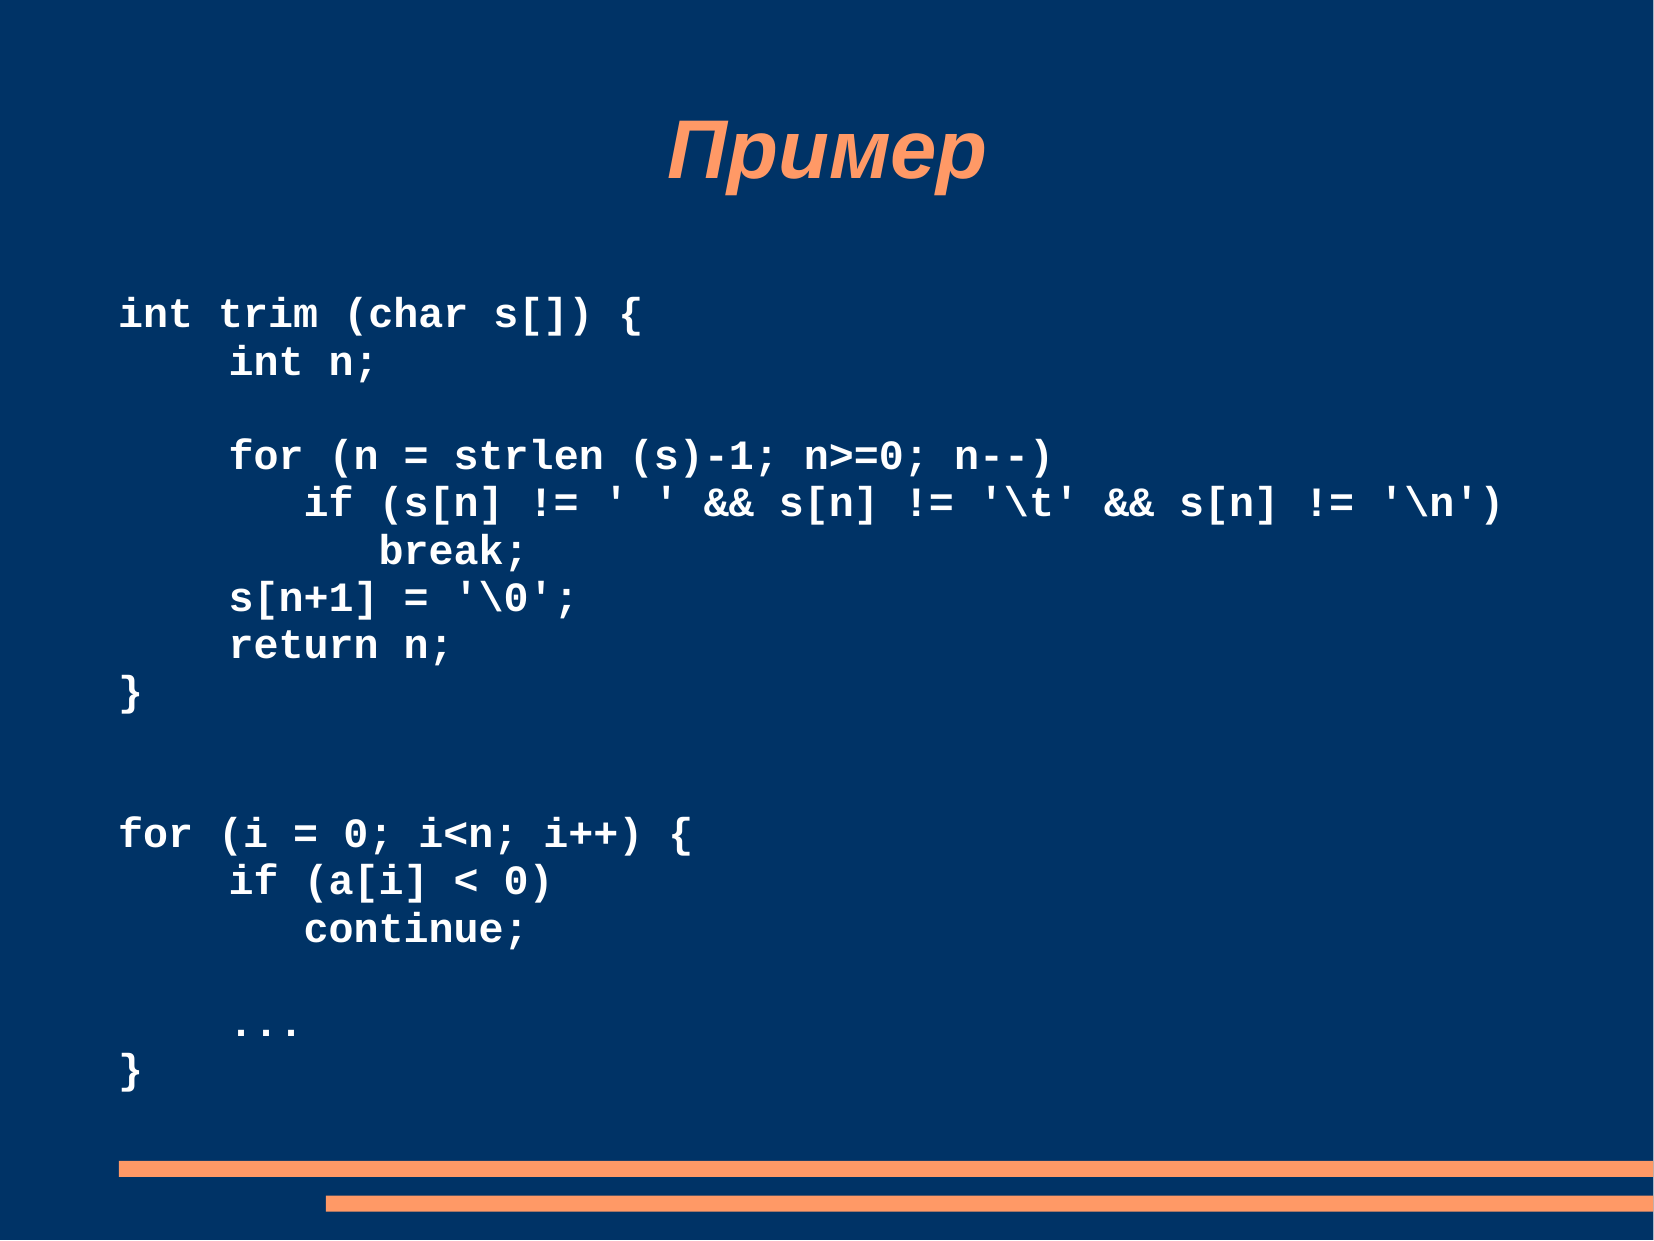

# Пример
int trim (char s[]) {
	int n;
	for (n = strlen (s)-1; n>=0; n--)
		if (s[n] != ' ' && s[n] != '\t' && s[n] != '\n')
			break;
	s[n+1] = '\0';
	return n;
}
for (i = 0; i<n; i++) {
	if (a[i] < 0)
		continue;
	...
}